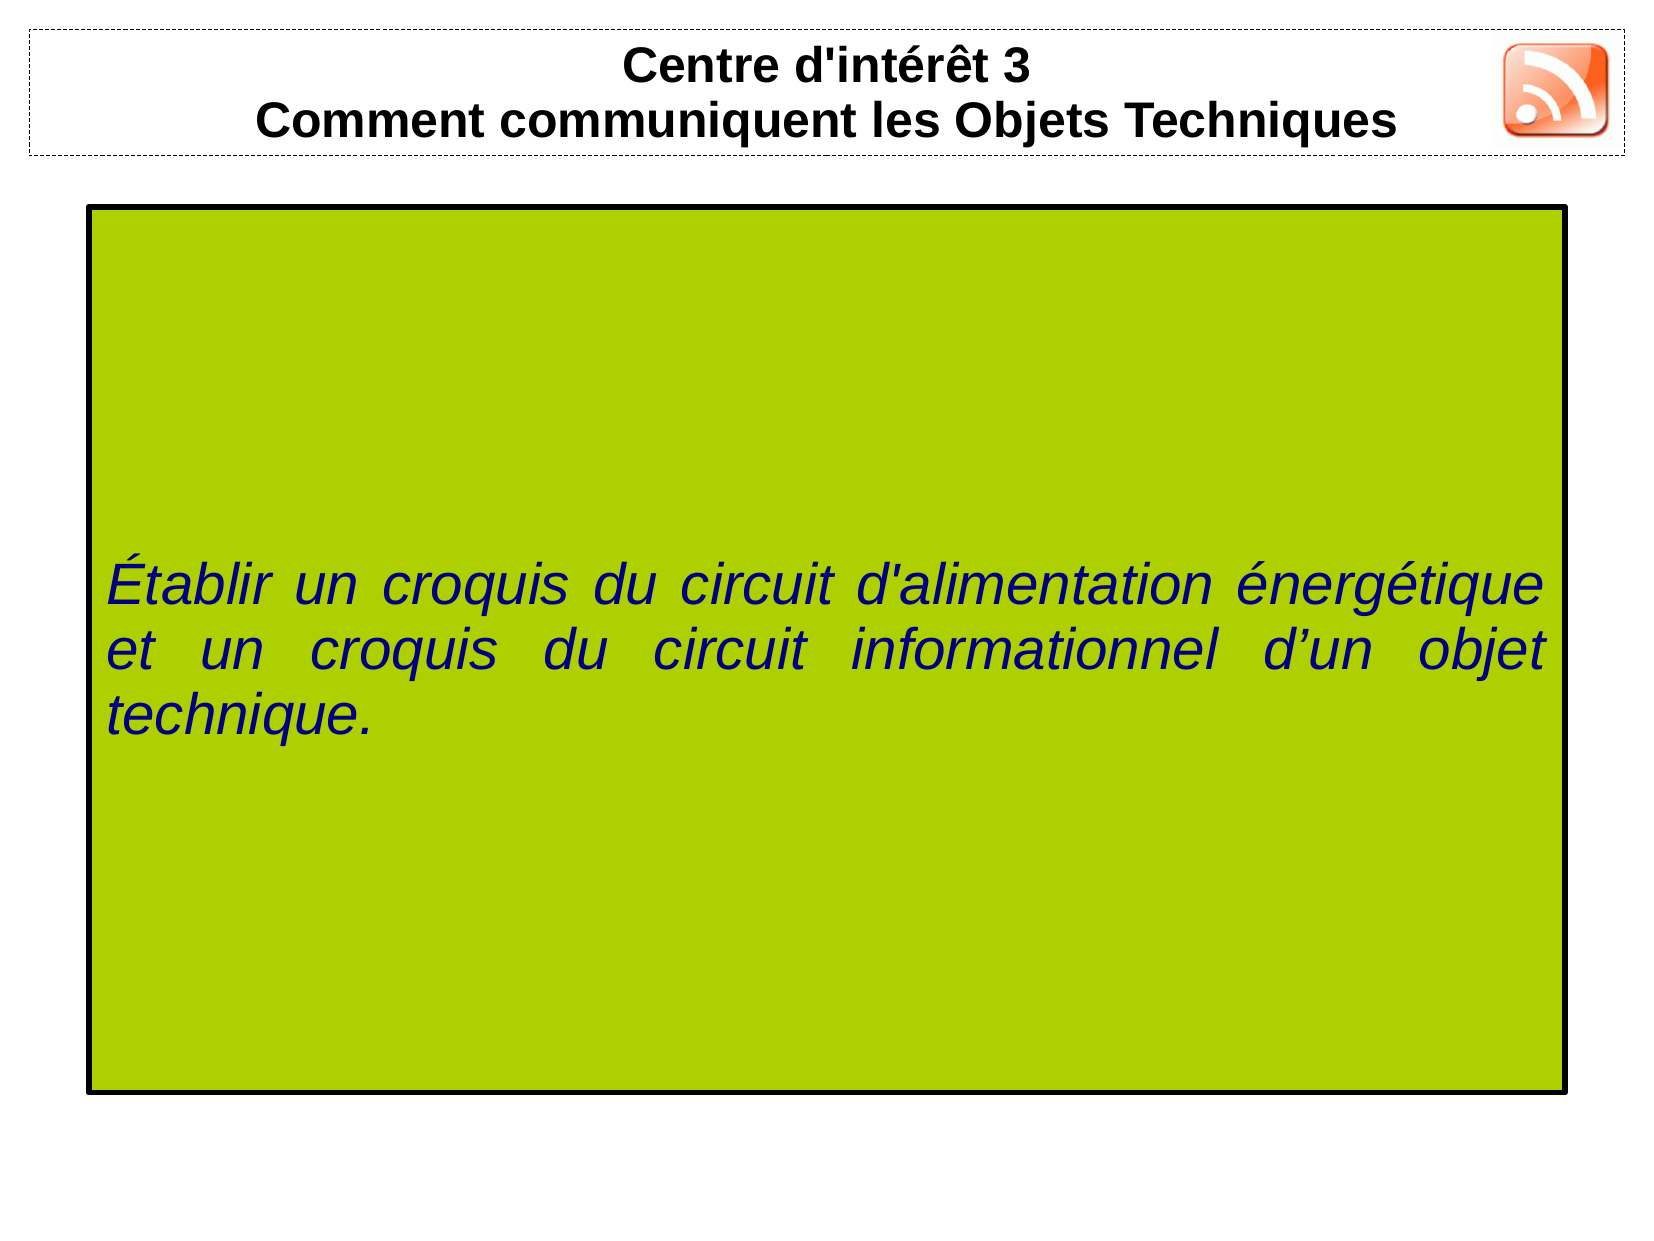

Centre d'intérêt 3
Comment communiquent les Objets Techniques
Établir un croquis du circuit d'alimentation énergétique et un croquis du circuit informationnel d’un objet technique.